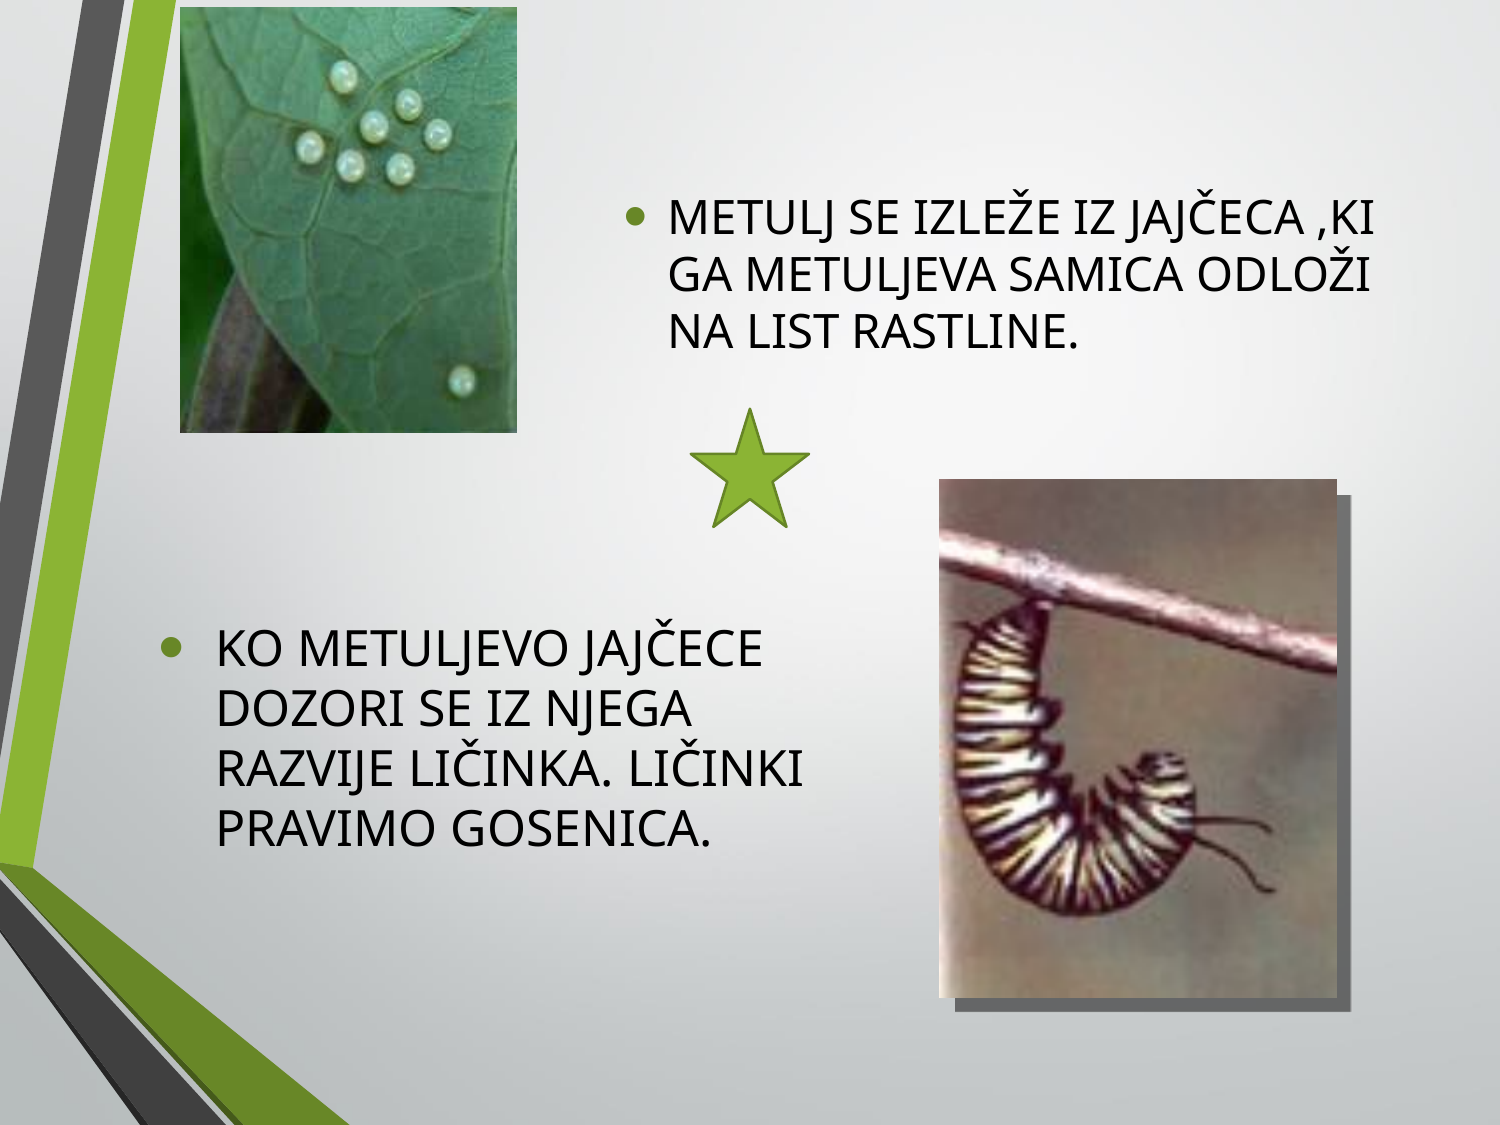

# METULJ SE IZLEŽE IZ JAJČECA ,KI GA METULJEVA SAMICA ODLOŽI NA LIST RASTLINE.
KO METULJEVO JAJČECE DOZORI SE IZ NJEGA RAZVIJE LIČINKA. LIČINKI PRAVIMO GOSENICA.